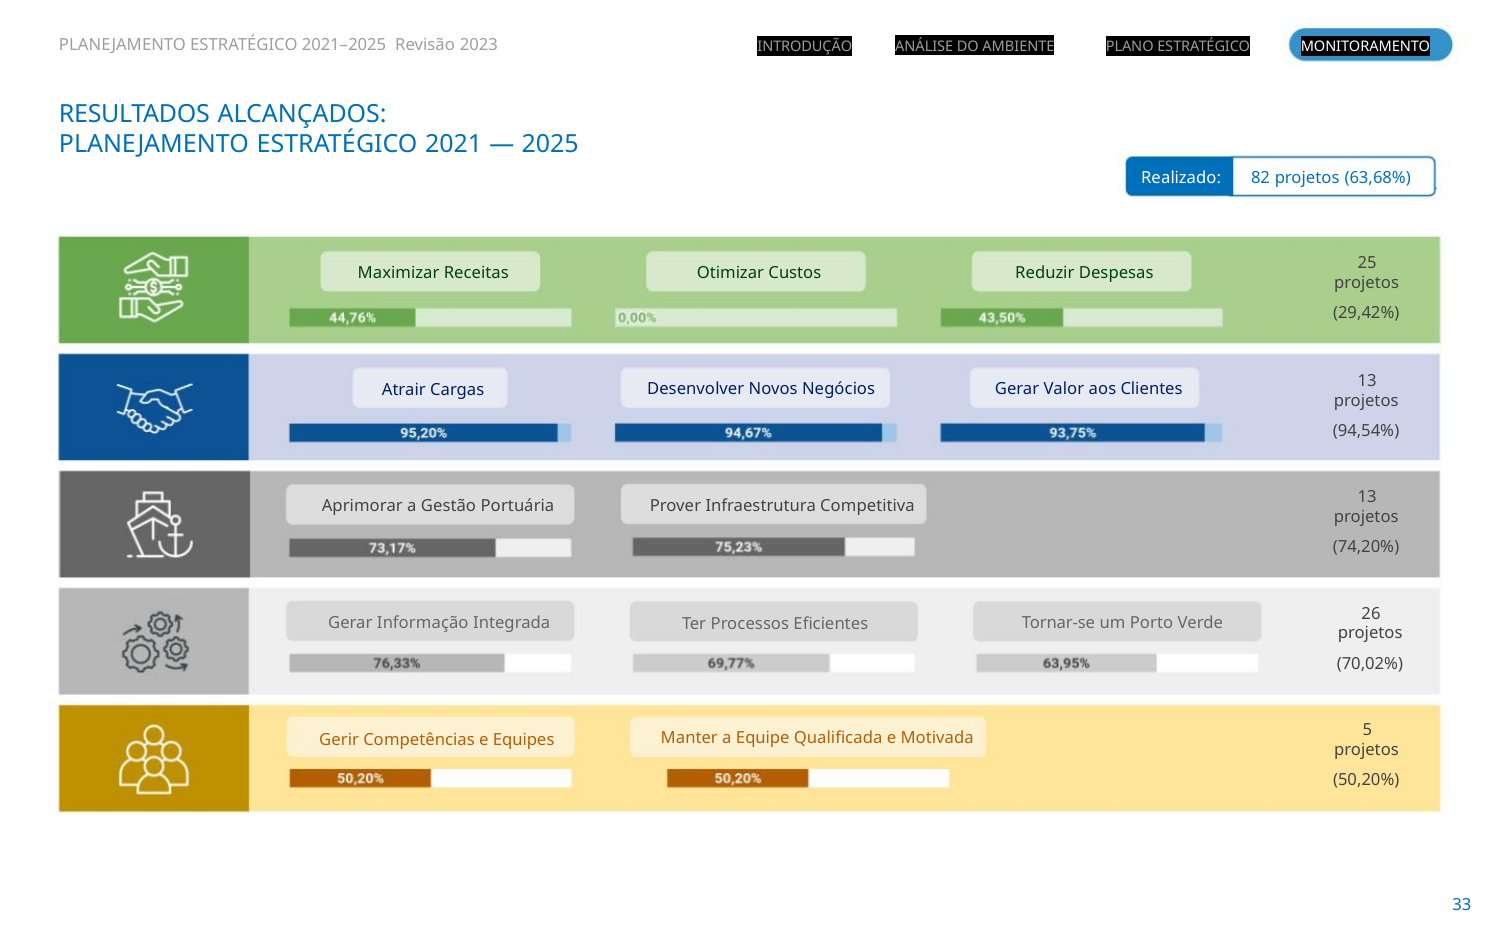

PLANEJAMENTO ESTRATÉGICO 2021–2025 Revisão 2023
ANÁLISE DO AMBIENTE
INTRODUÇÃO
PLANO ESTRATÉGICO
MONITORAMENTO
RESULTADOS ALCANÇADOS:
PLANEJAMENTO ESTRATÉGICO 2021 — 2025
Realizado:
82 projetos (63,68%)
25
projetos
Maximizar Receitas
Atrair Cargas
Otimizar Custos
Reduzir Despesas
(29,42%)
13
projetos
Desenvolver Novos Negócios
Prover Infraestrutura Competitiva
Ter Processos Eﬁcientes
Gerar Valor aos Clientes
(94,54%)
13
projetos
Aprimorar a Gestão Portuária
Gerar Informação Integrada
Gerir Competências e Equipes
(74,20%)
26
projetos
Tornar-se um Porto Verde
(70,02%)
5
Manter a Equipe Qualiﬁcada e Motivada
projetos
(50,20%)
33